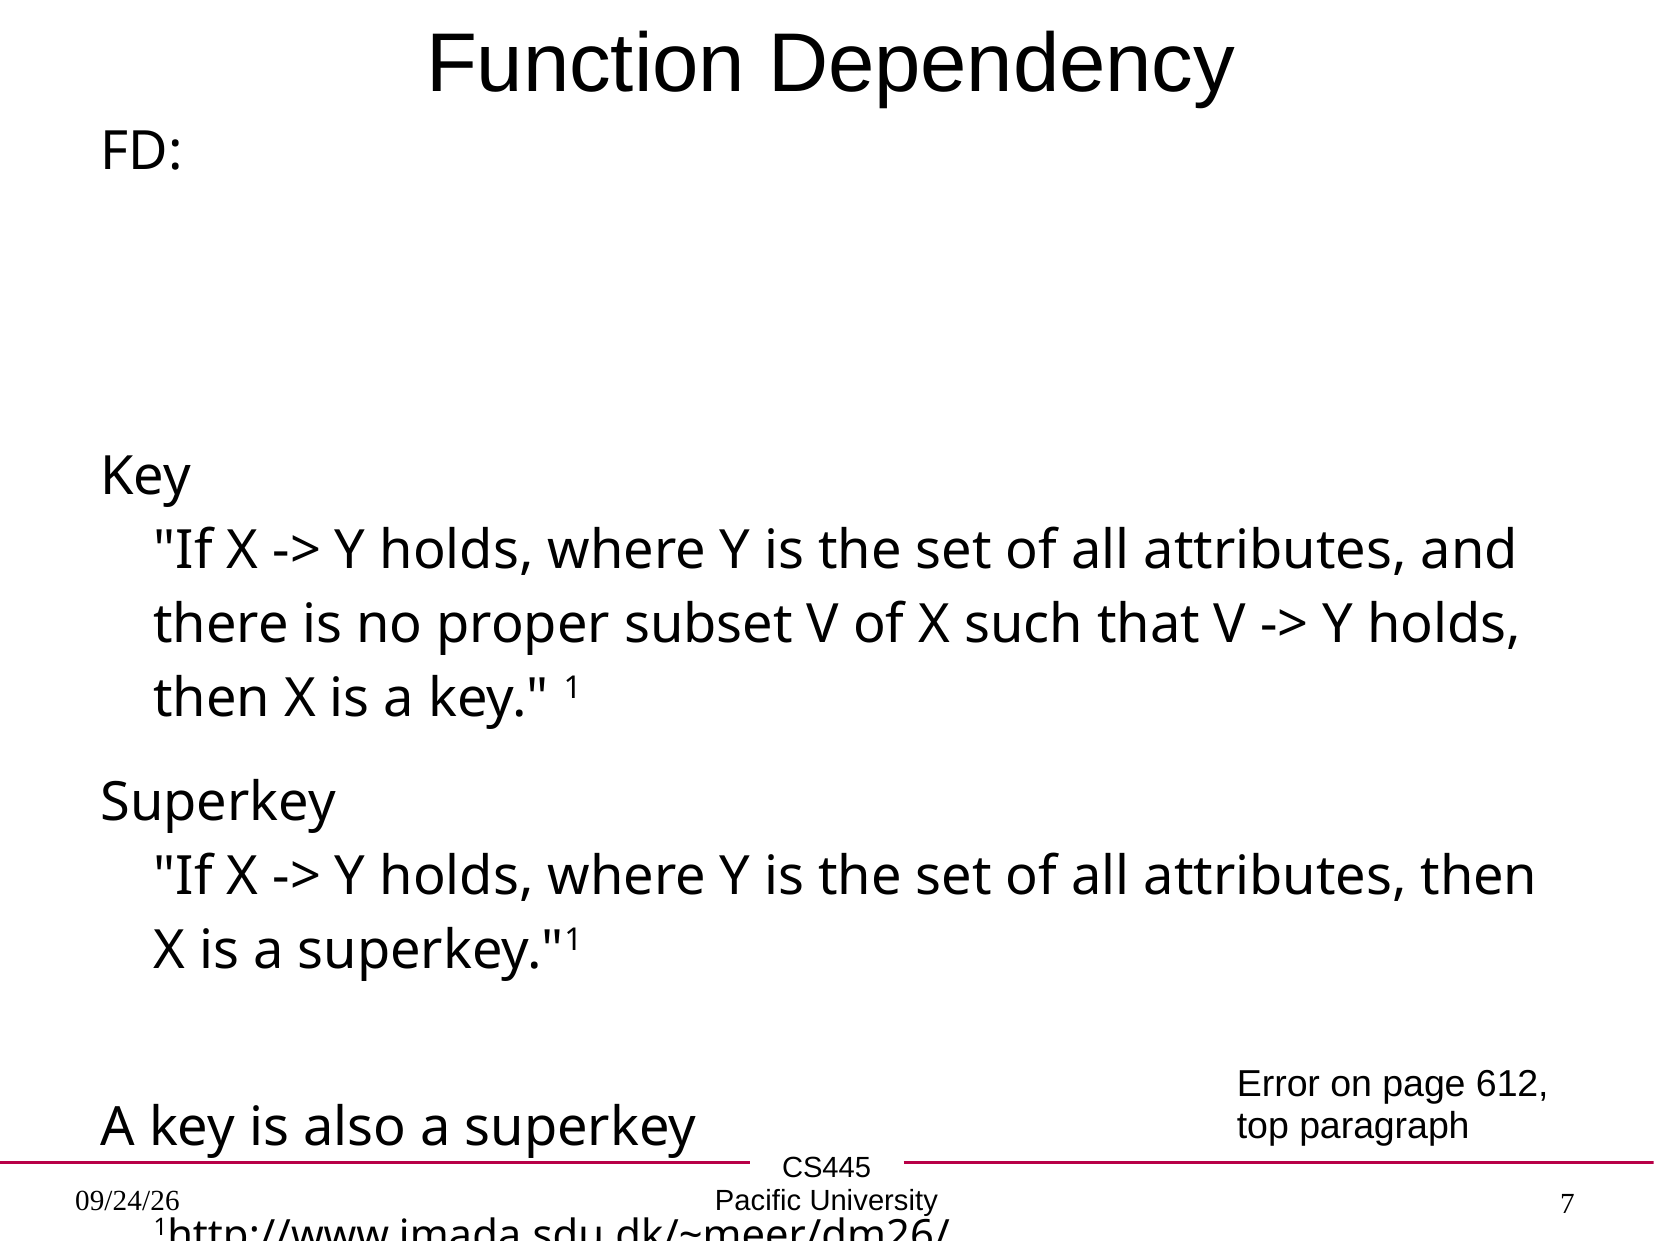

# Function Dependency
FD:
Key
"If X -> Y holds, where Y is the set of all attributes, and there is no proper subset V of X such that V -> Y holds, then X is a key." 1
Superkey
"If X -> Y holds, where Y is the set of all attributes, then X is a superkey."1
A key is also a superkey
1http://www.imada.sdu.dk/~meer/dm26/
Error on page 612,
top paragraph